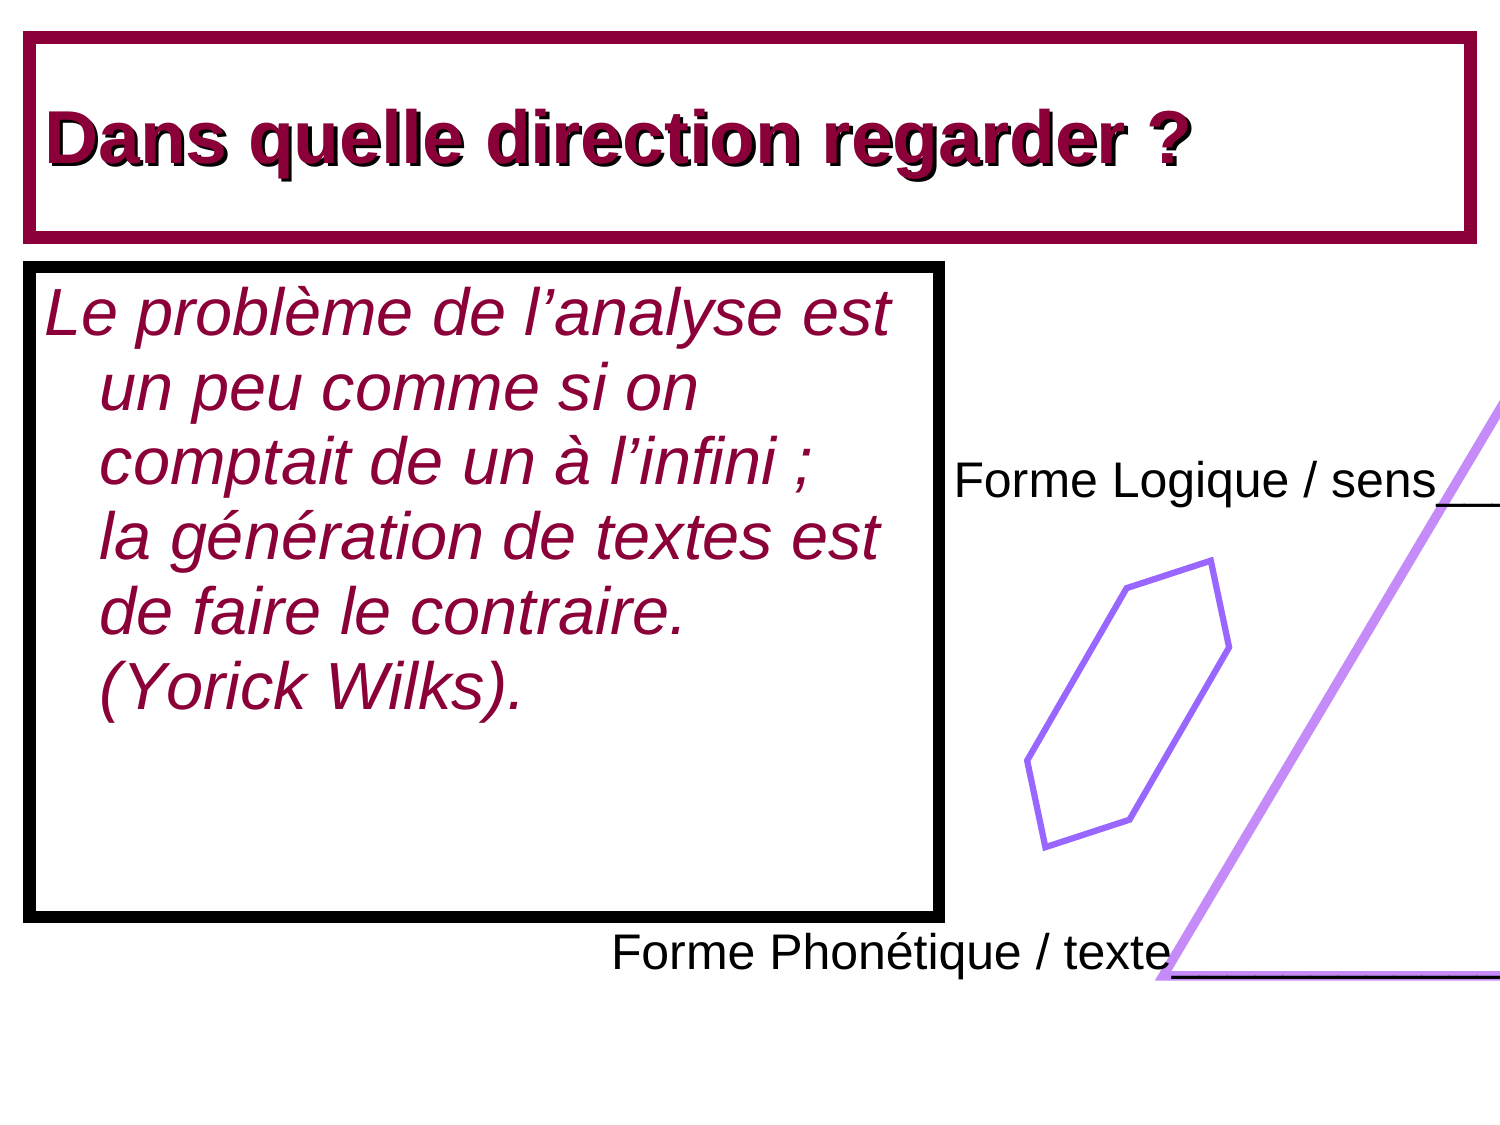

# Dans quelle direction regarder ?
Le problème de l’analyse est un peu comme si on comptait de un à l’infini ;
la génération de textes est de faire le contraire.
(Yorick Wilks).
Forme Logique / sens_______
Forme Phonétique / texte__________________________